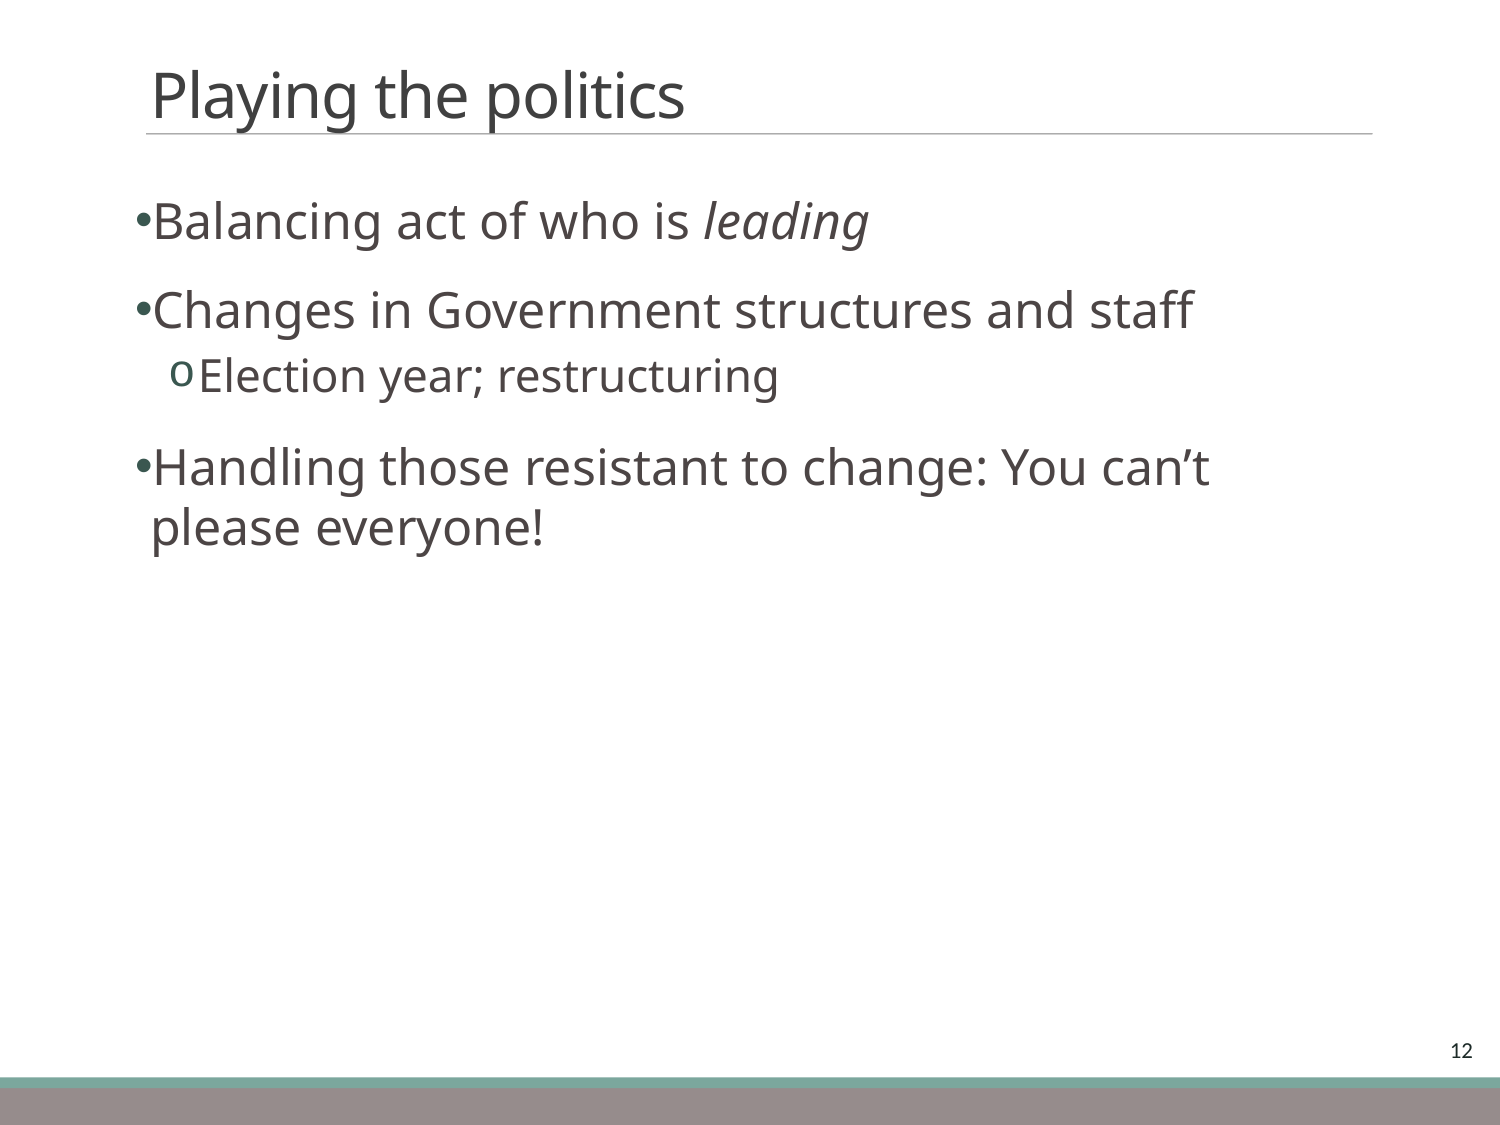

# Playing the politics
Balancing act of who is leading
Changes in Government structures and staff
Election year; restructuring
Handling those resistant to change: You can’t please everyone!